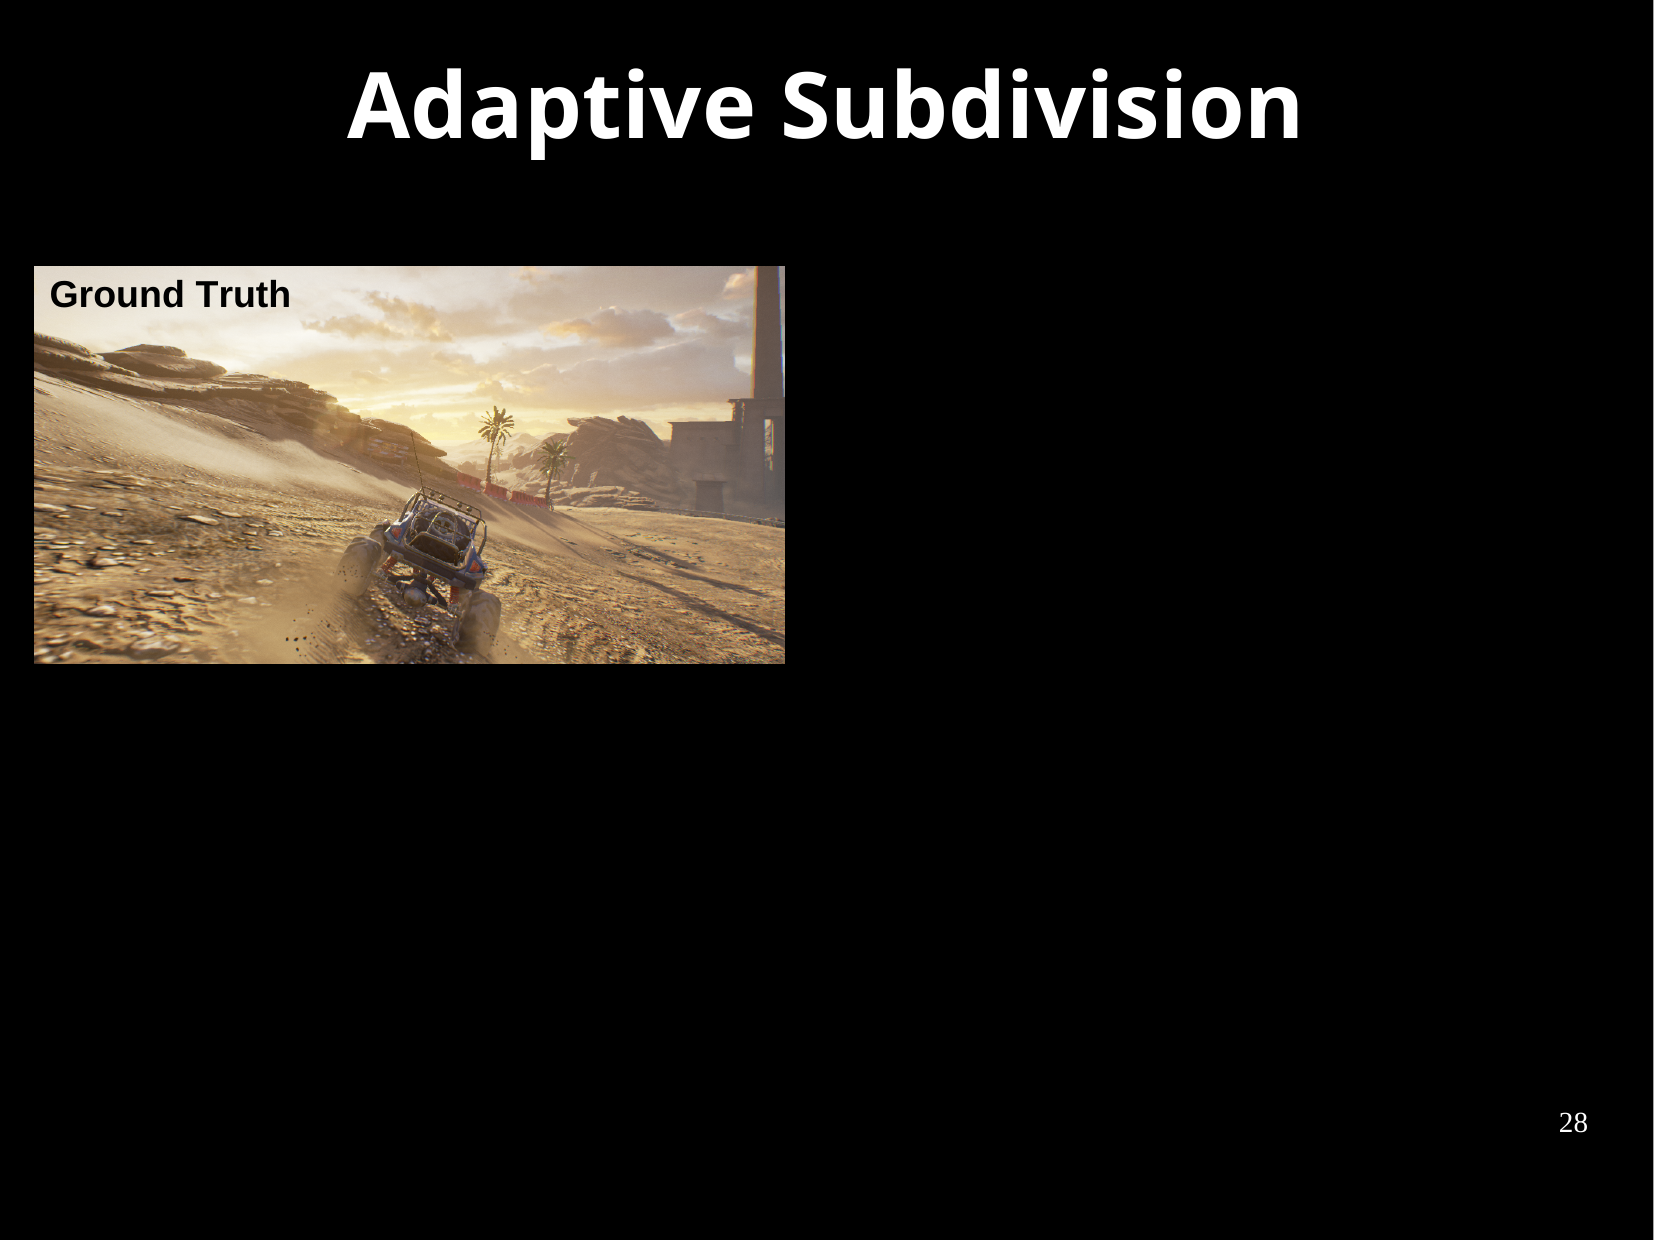

# Adaptive Subdivision
Ground Truth
Ground Truth
28